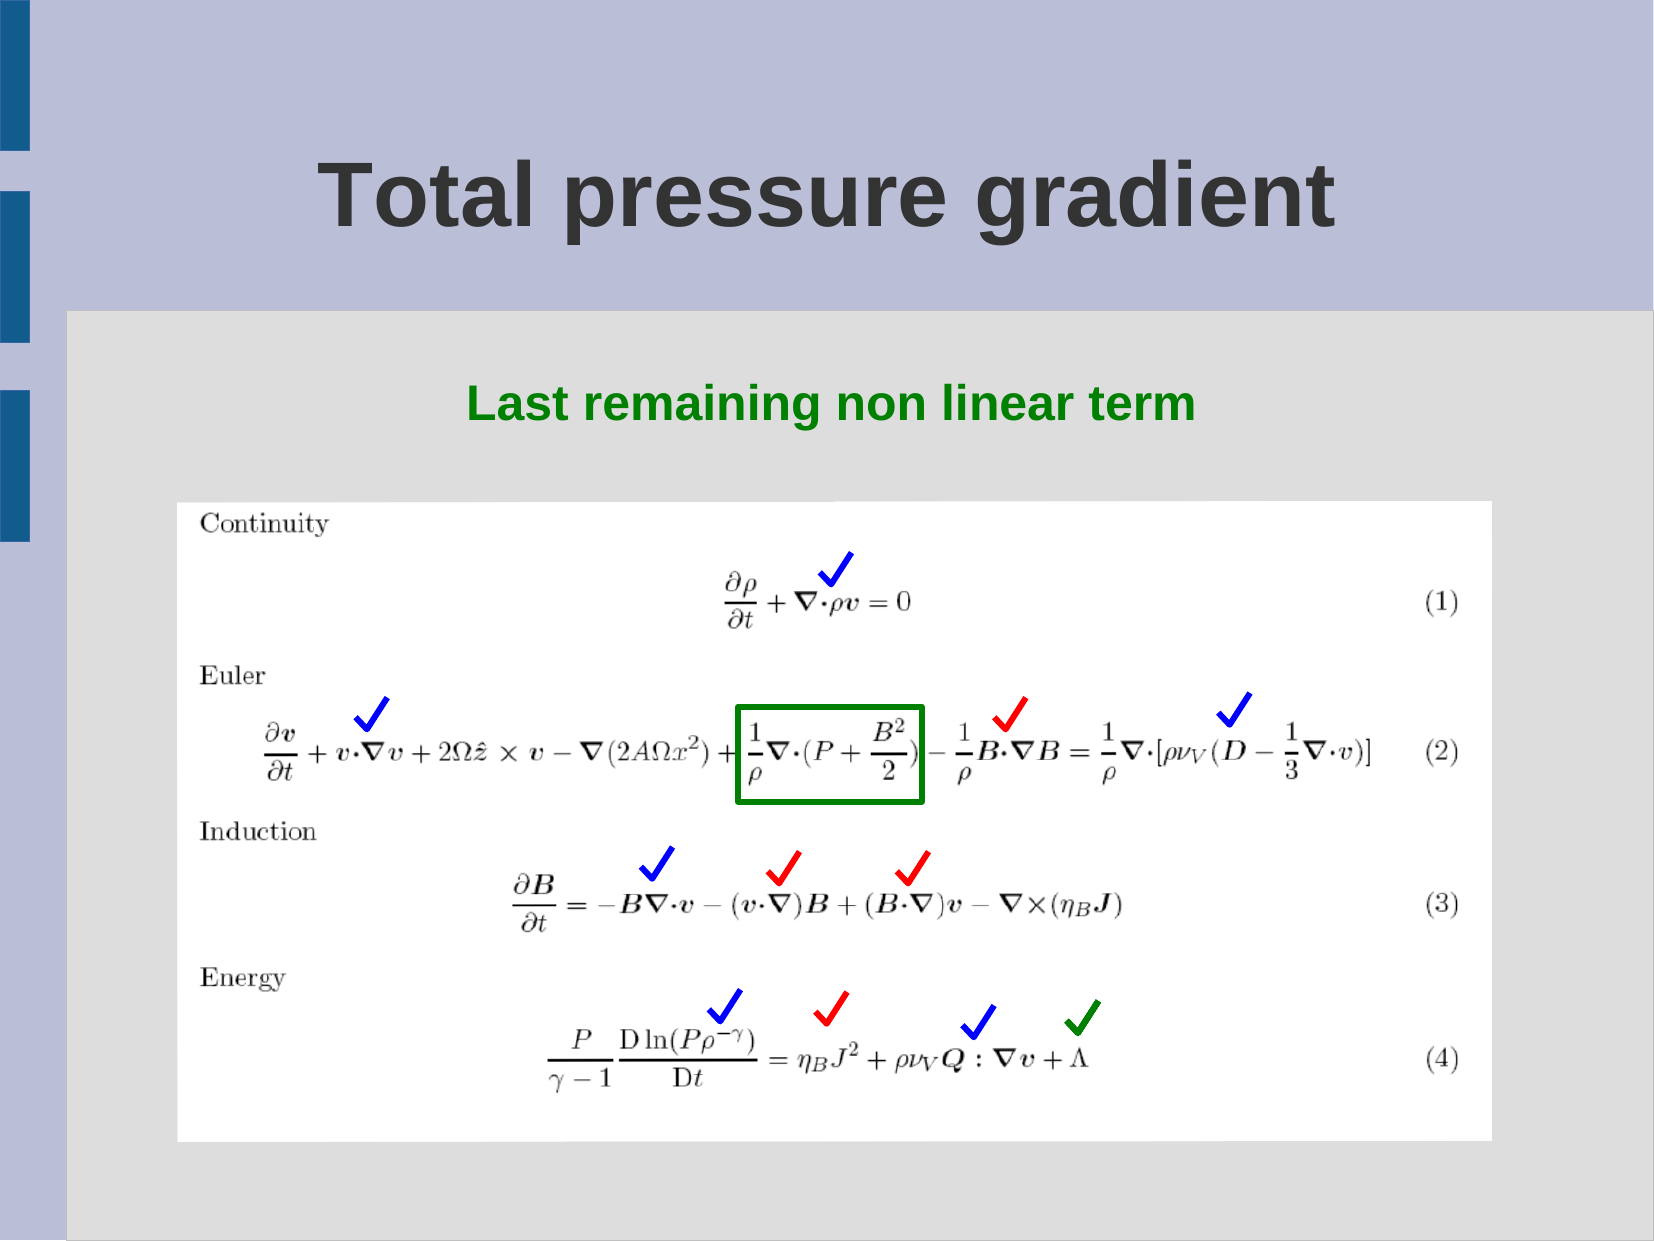

# Total pressure gradient
Last remaining non linear term